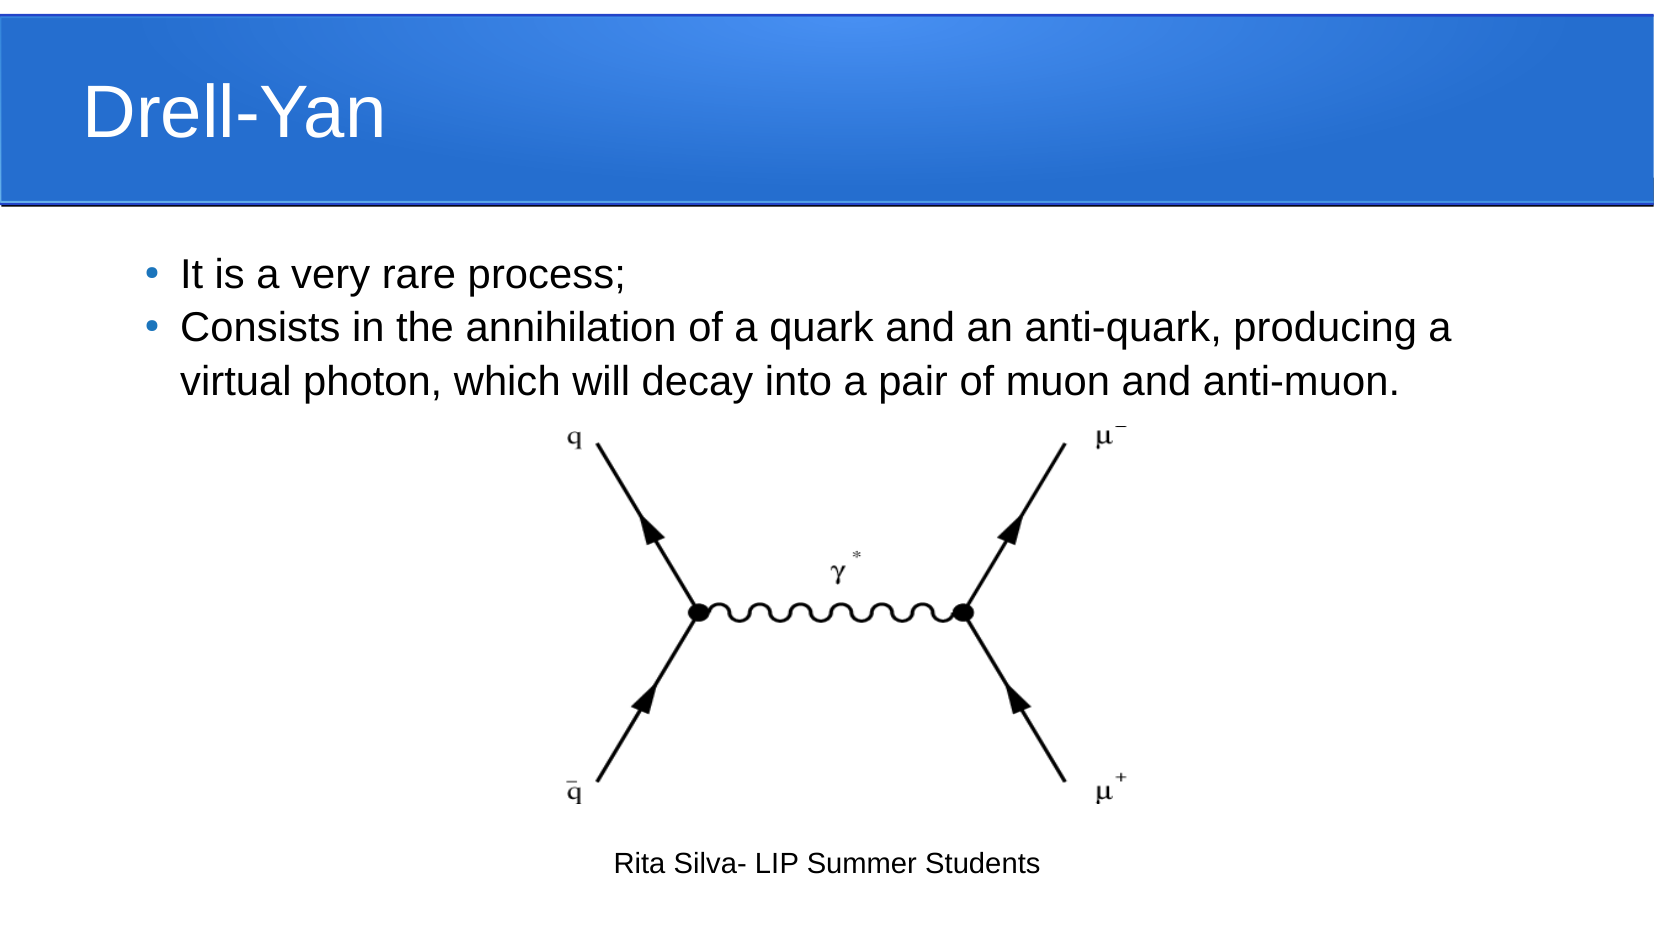

# Drell-Yan
It is a very rare process;
Consists in the annihilation of a quark and an anti-quark, producing a virtual photon, which will decay into a pair of muon and anti-muon.
Rita Silva- LIP Summer Students